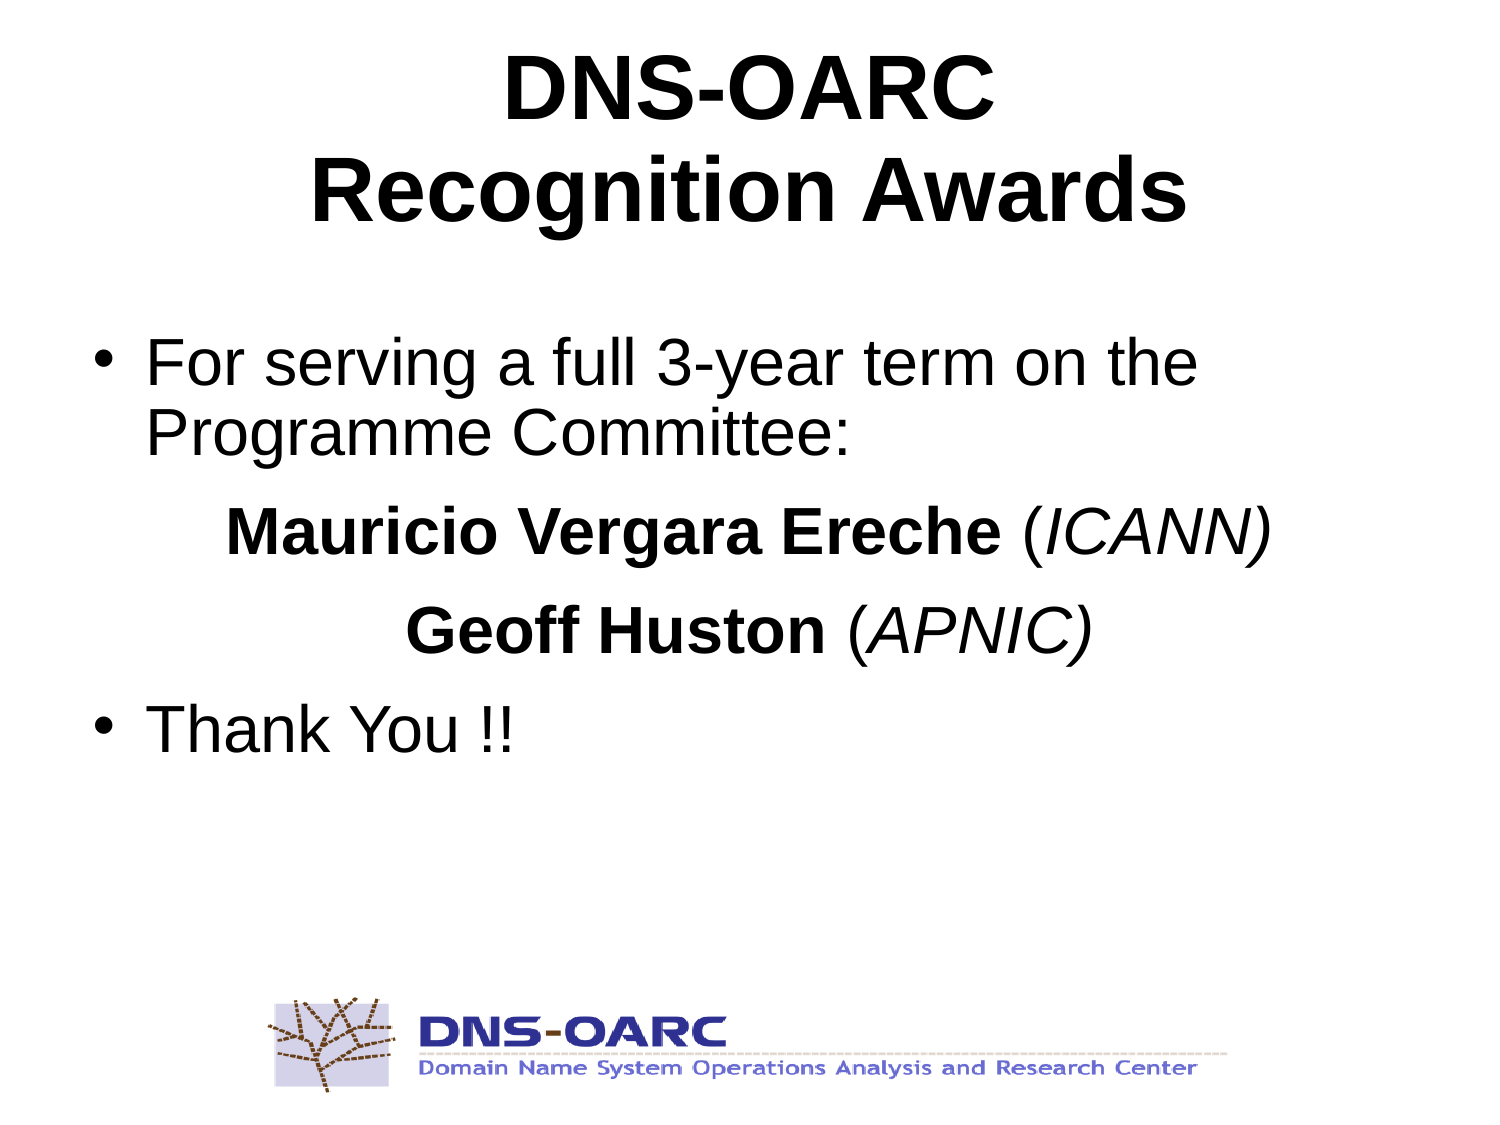

# DNS-OARC Recognition Awards
For serving a full 3-year term on the Programme Committee:
Mauricio Vergara Ereche (ICANN)
Geoff Huston (APNIC)
Thank You !!